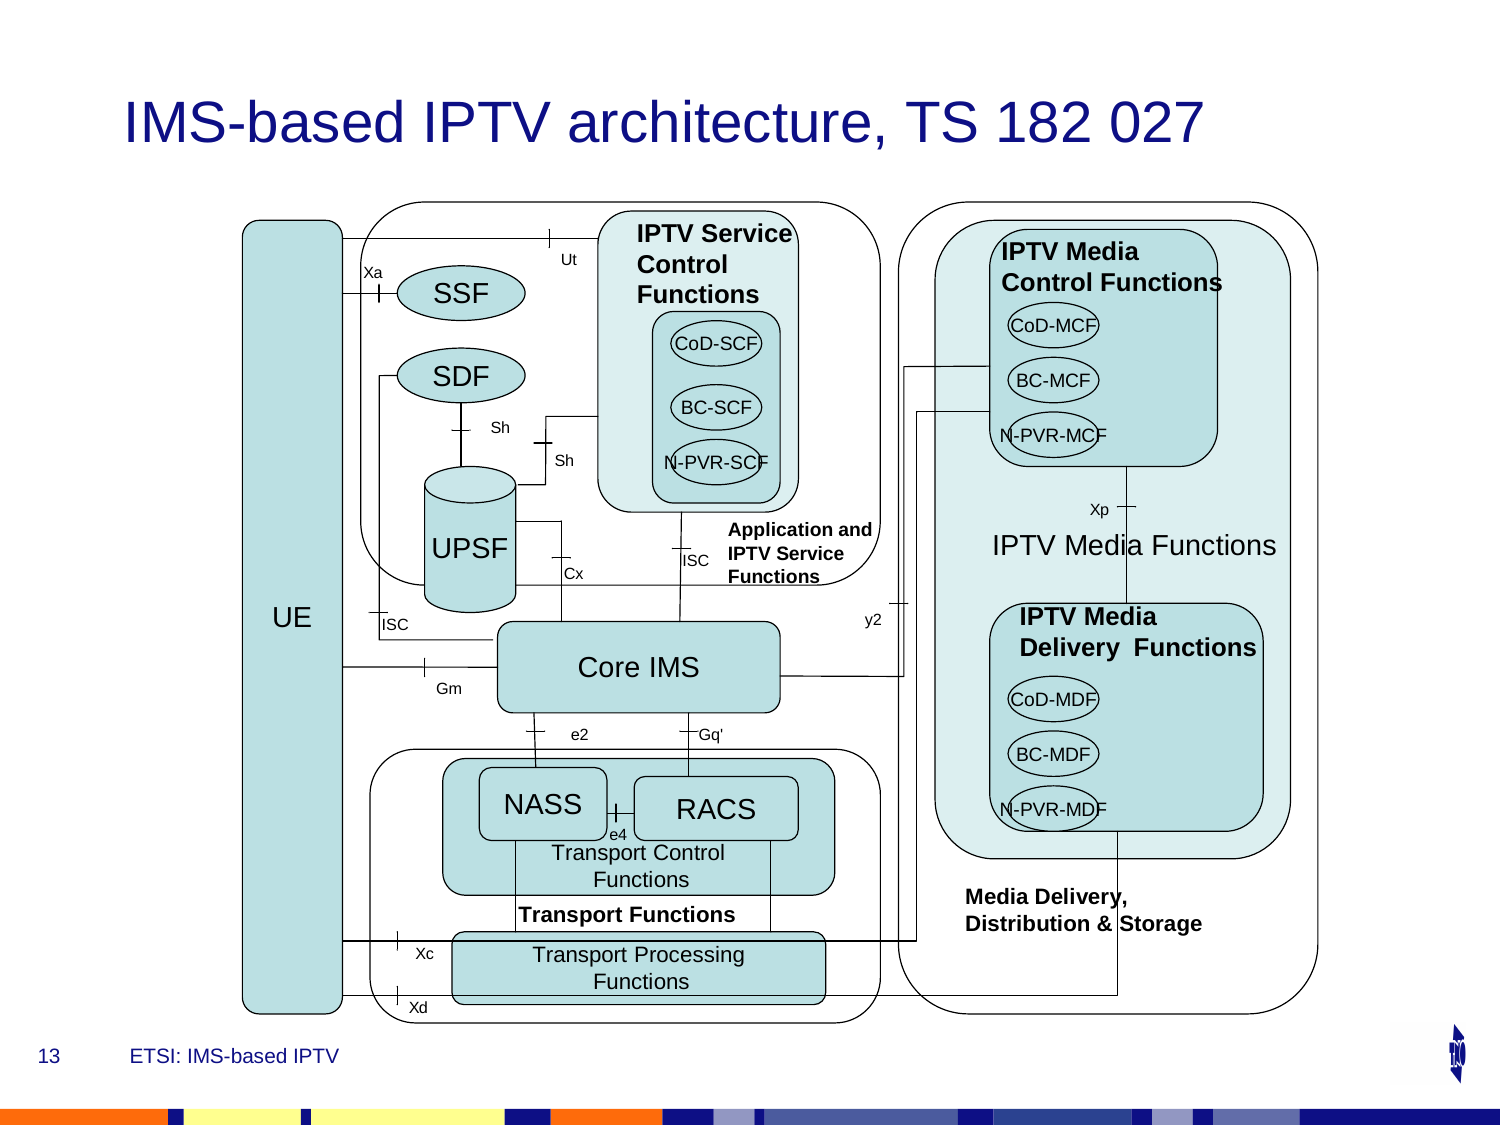

# IMS-based IPTV architecture, TS 182 027
13
ETSI: IMS-based IPTV